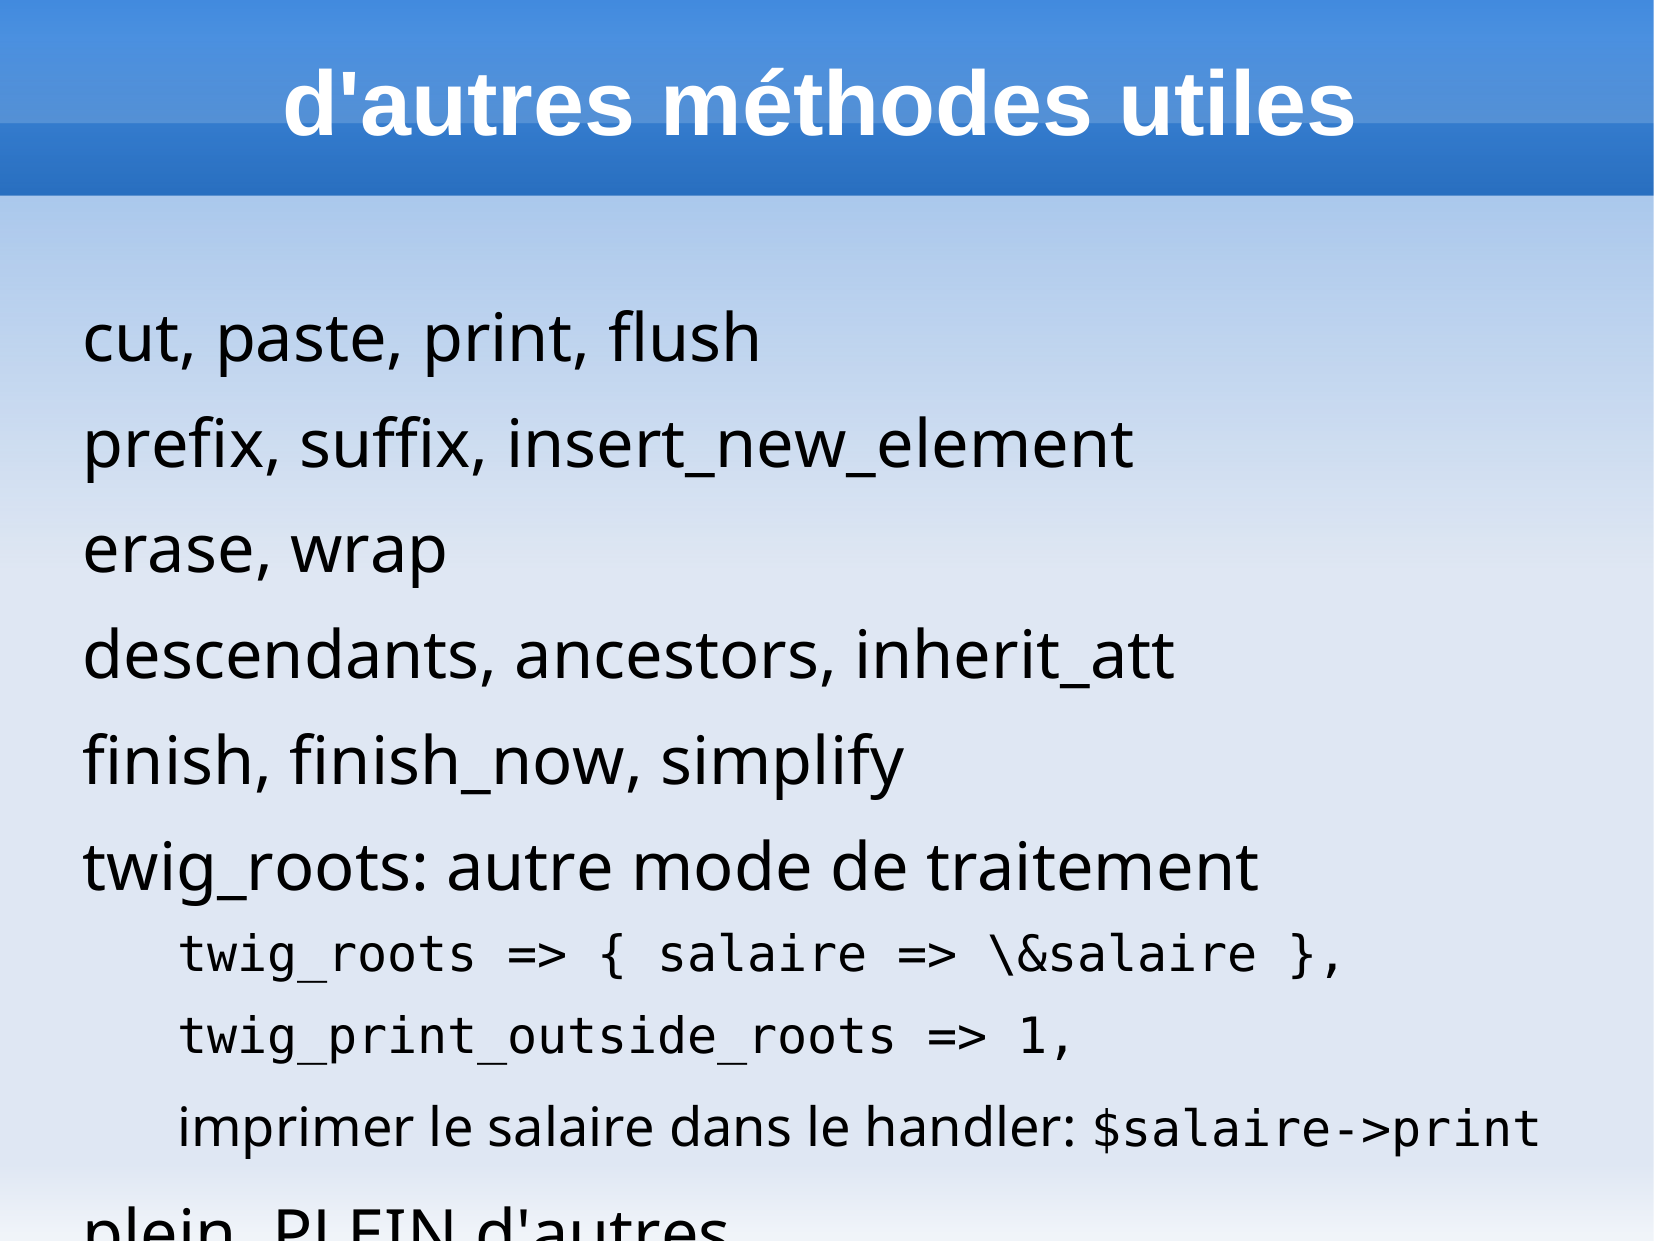

# d'autres méthodes utiles
cut, paste, print, flush
prefix, suffix, insert_new_element
erase, wrap
descendants, ancestors, inherit_att
finish, finish_now, simplify
twig_roots: autre mode de traitement
twig_roots => { salaire => \&salaire },
twig_print_outside_roots => 1,
imprimer le salaire dans le handler: $salaire->print
plein, PLEIN d'autres
 (certains disent trop)